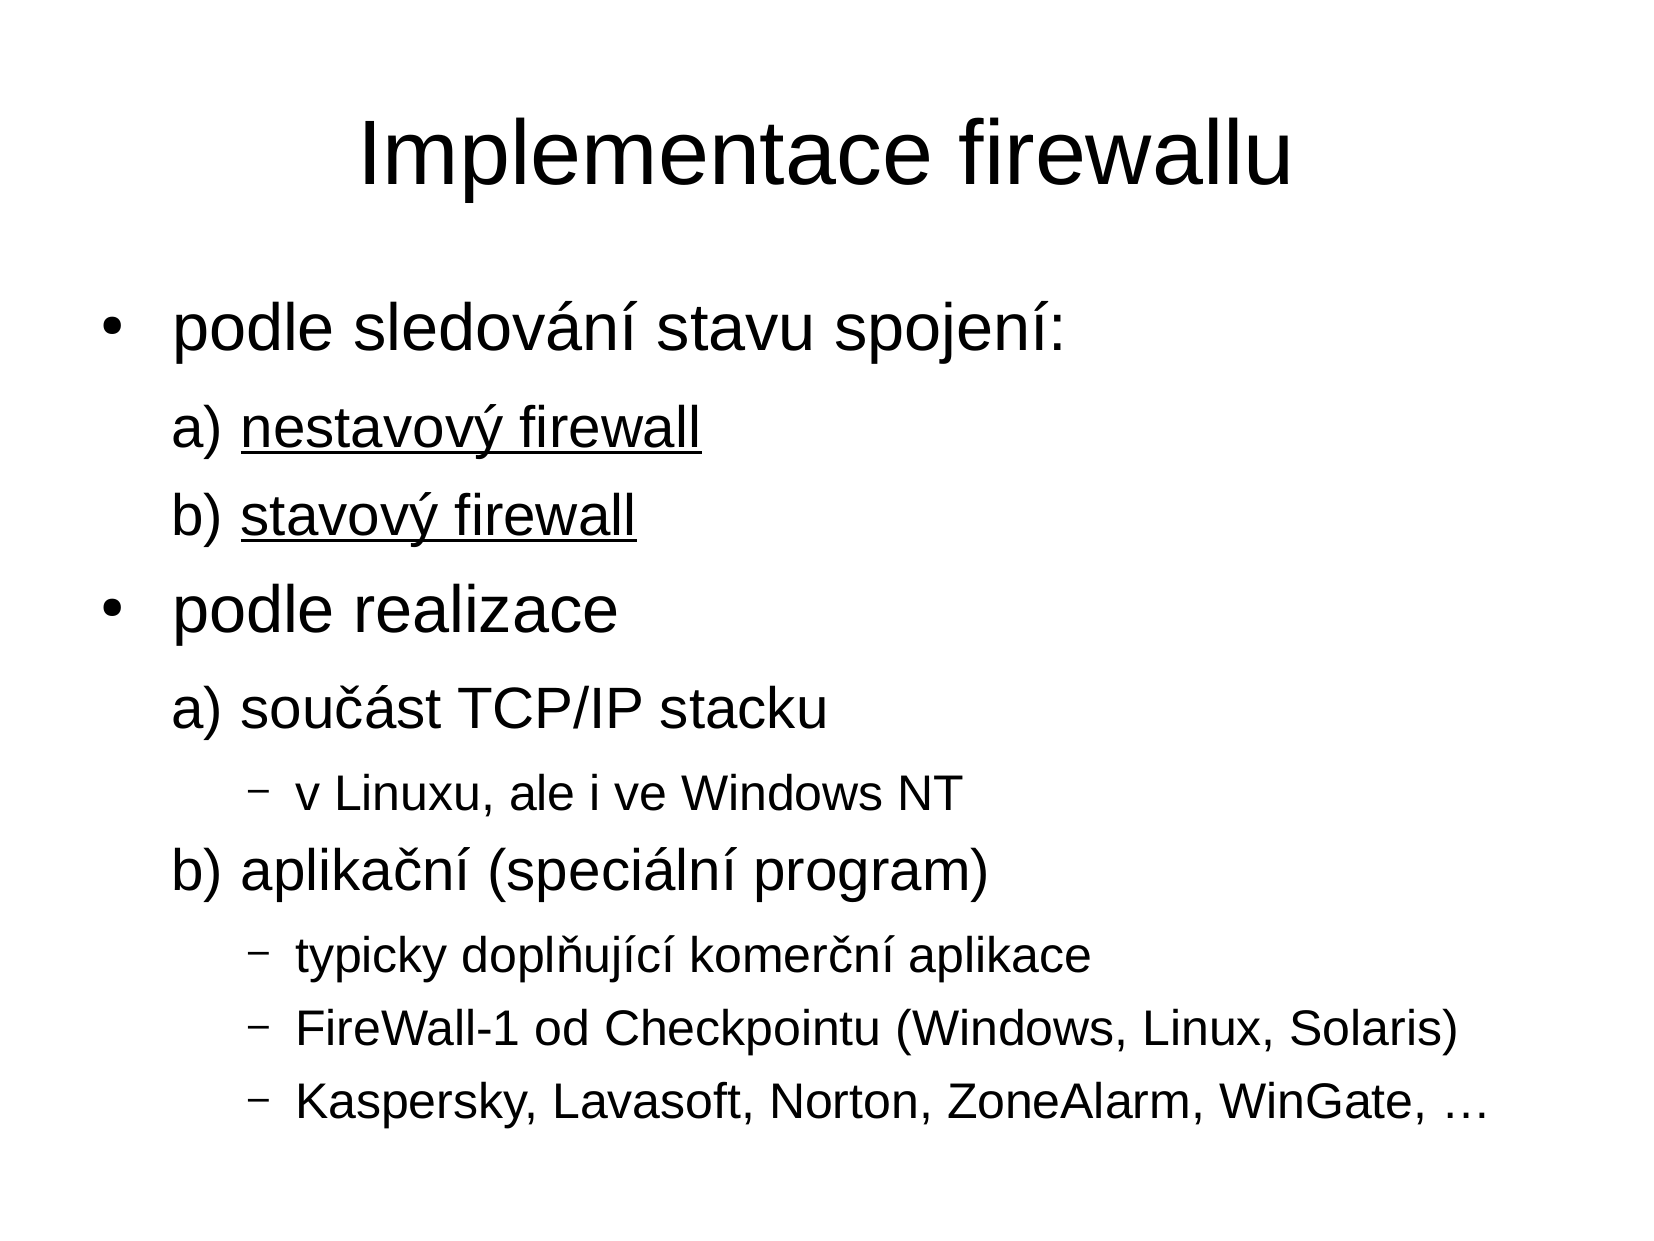

# Implementace firewallu
 podle sledování stavu spojení:
 nestavový firewall
 stavový firewall
 podle realizace
 součást TCP/IP stacku
v Linuxu, ale i ve Windows NT
 aplikační (speciální program)
typicky doplňující komerční aplikace
FireWall-1 od Checkpointu (Windows, Linux, Solaris)
Kaspersky, Lavasoft, Norton, ZoneAlarm, WinGate, …